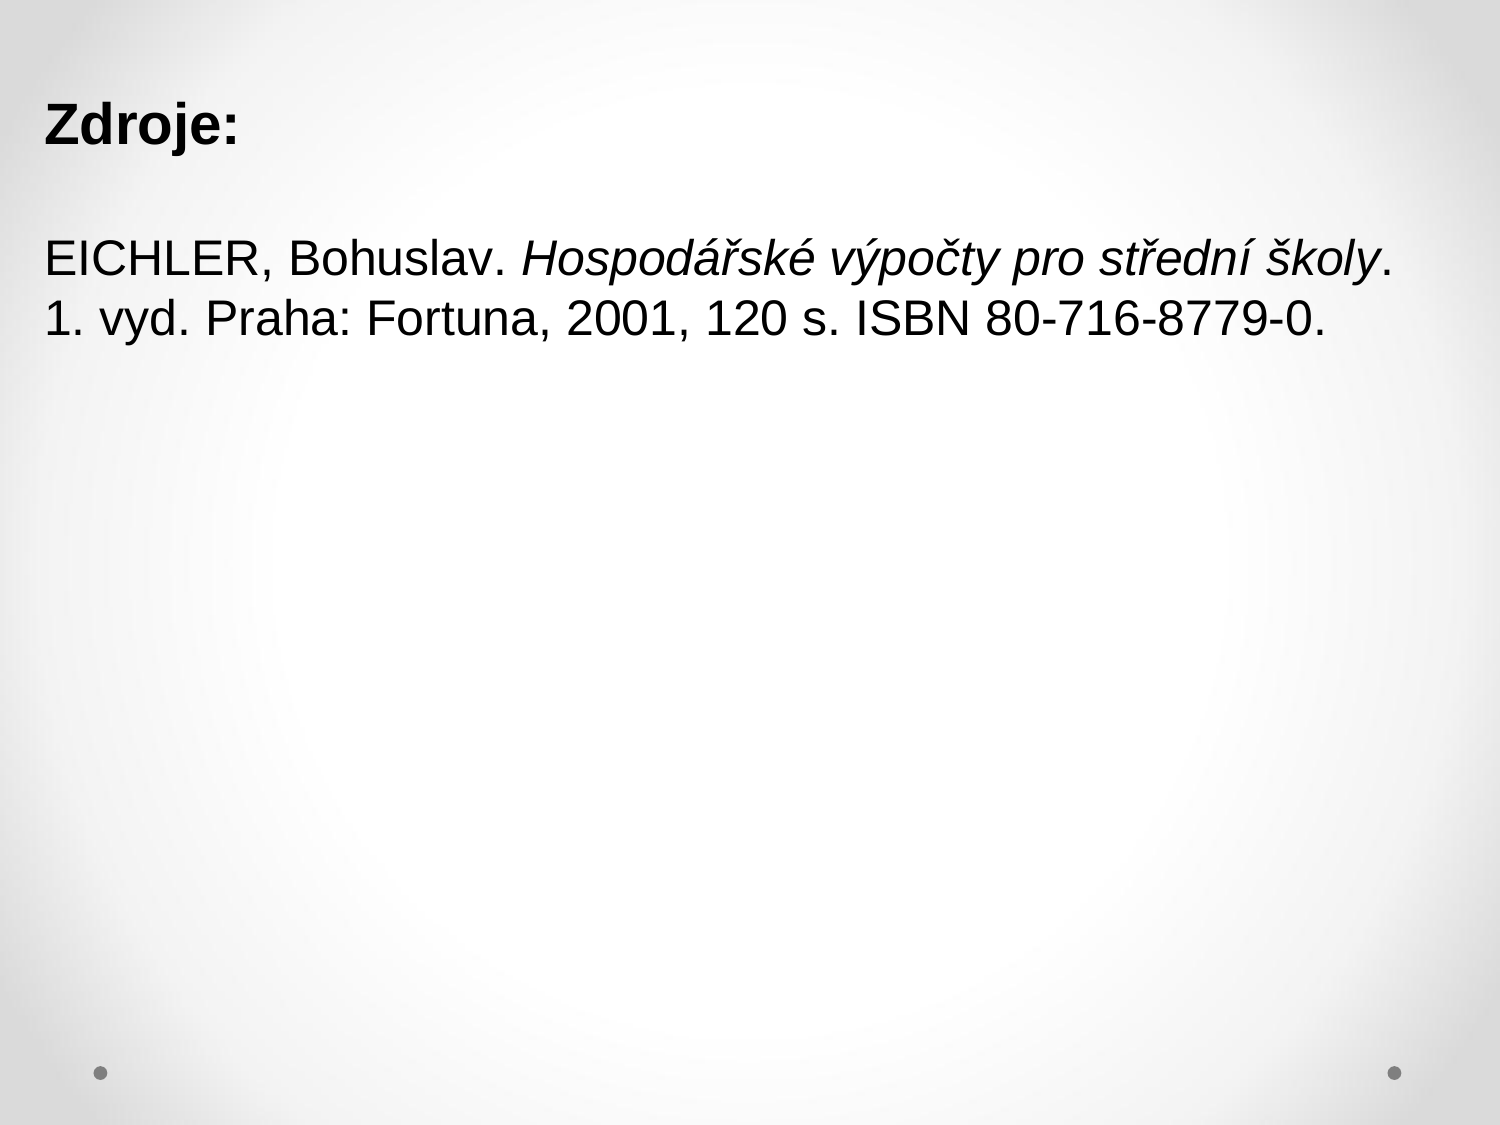

Zdroje:
EICHLER, Bohuslav. Hospodářské výpočty pro střední školy.
1. vyd. Praha: Fortuna, 2001, 120 s. ISBN 80-716-8779-0.